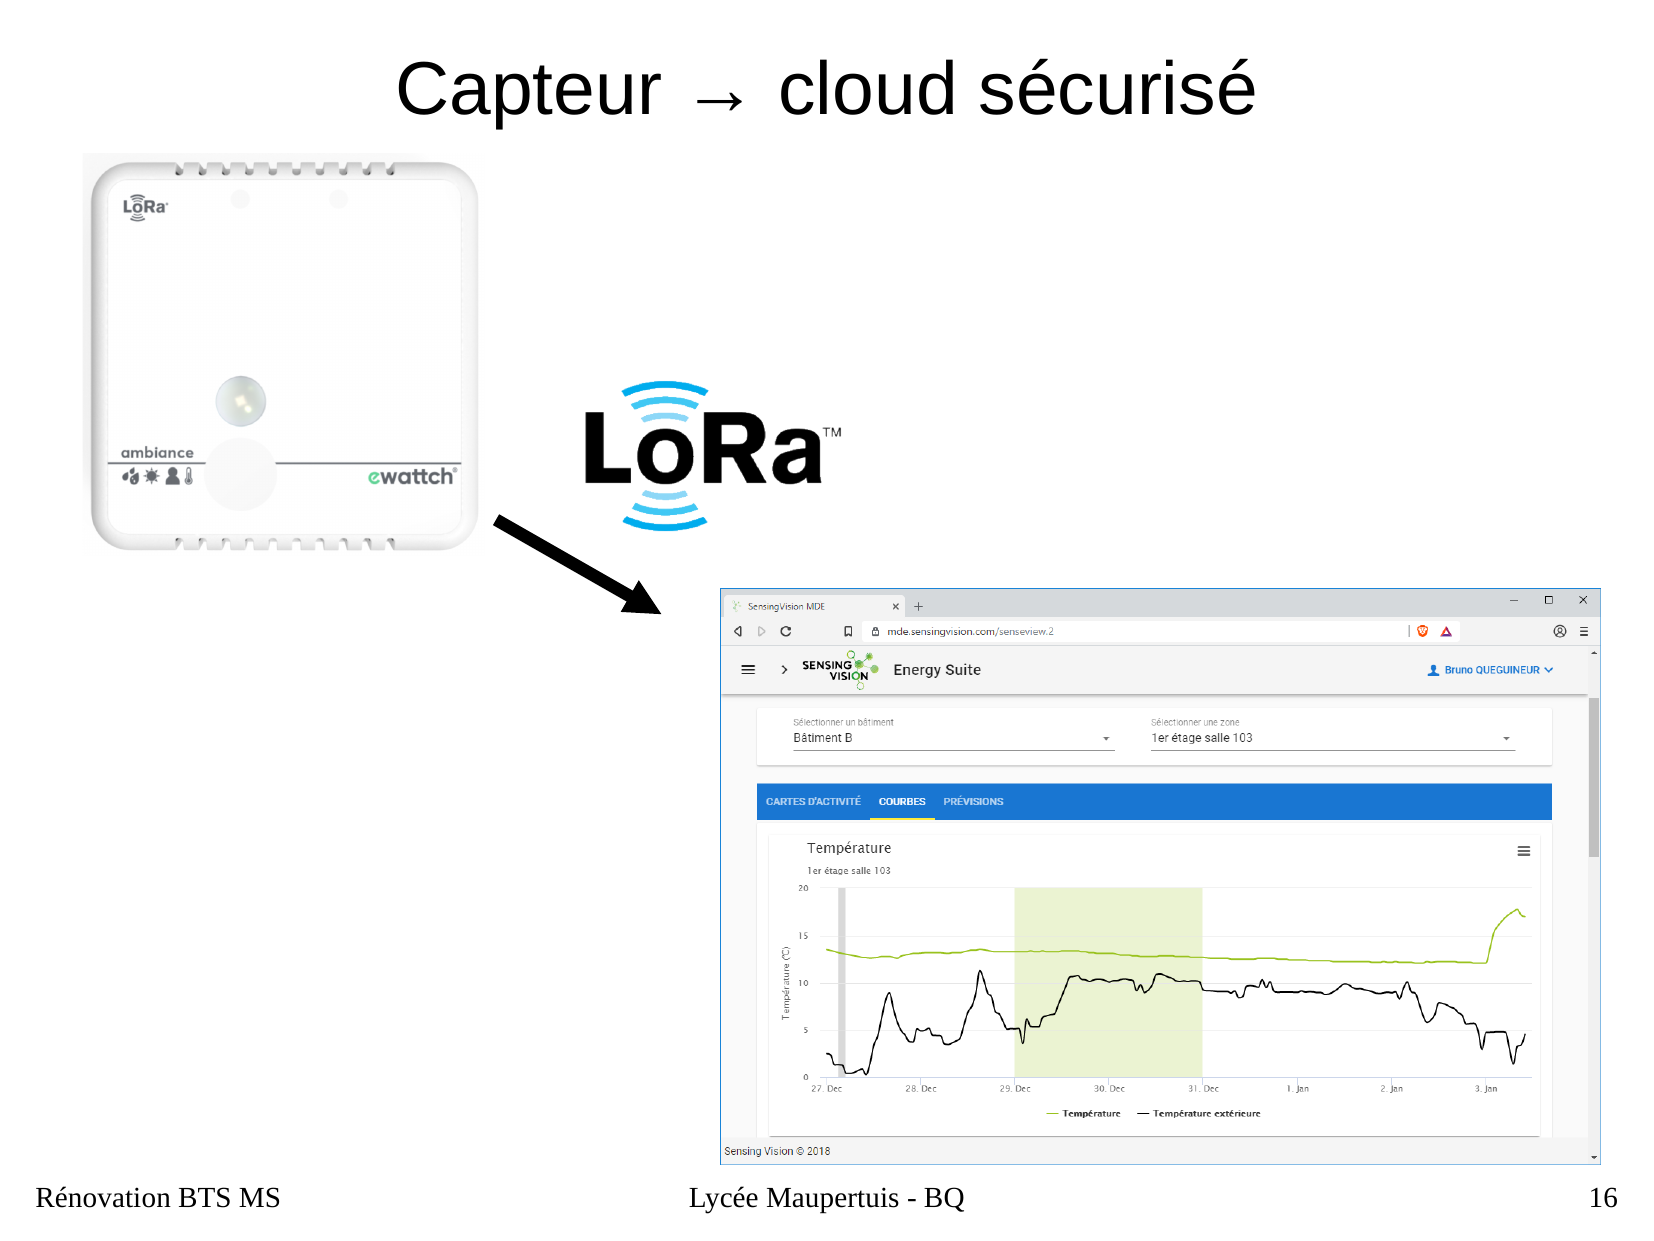

# Capteur → cloud sécurisé
Rénovation BTS MS
Lycée Maupertuis - BQ
16